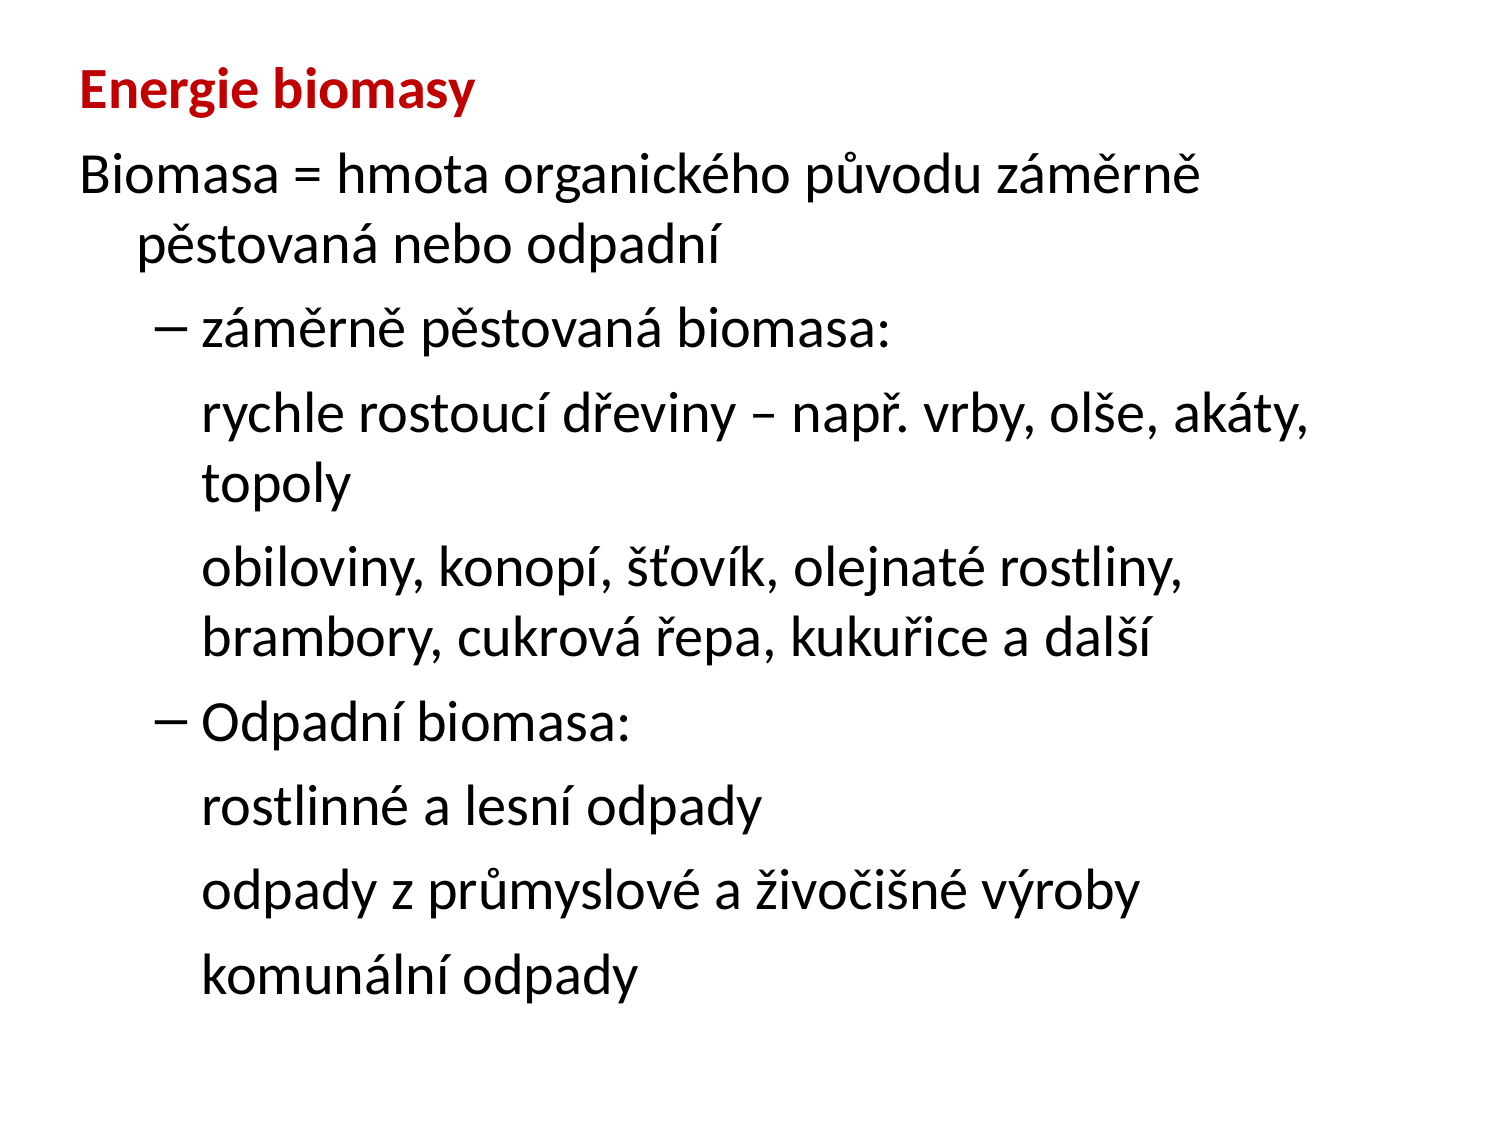

#
Energie biomasy
Biomasa = hmota organického původu záměrně pěstovaná nebo odpadní
záměrně pěstovaná biomasa:
	rychle rostoucí dřeviny – např. vrby, olše, akáty, topoly
	obiloviny, konopí, šťovík, olejnaté rostliny, brambory, cukrová řepa, kukuřice a další
Odpadní biomasa:
	rostlinné a lesní odpady
	odpady z průmyslové a živočišné výroby
	komunální odpady